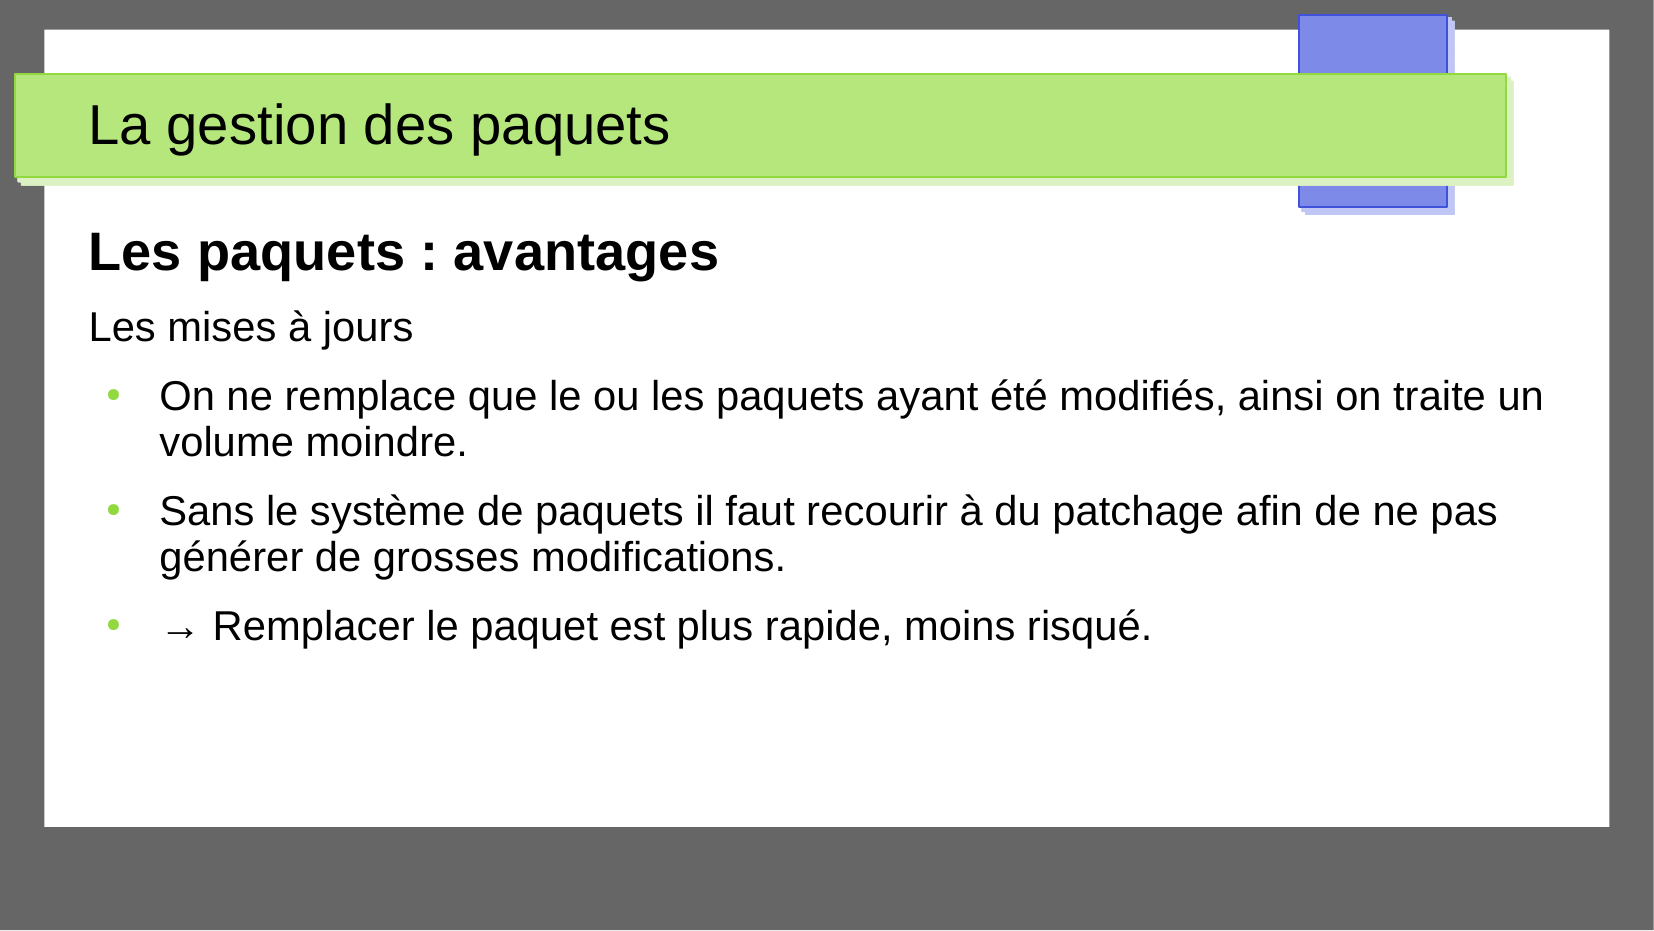

# La gestion des paquets
Les paquets : avantages
Les mises à jours
On ne remplace que le ou les paquets ayant été modifiés, ainsi on traite un volume moindre.
Sans le système de paquets il faut recourir à du patchage afin de ne pas générer de grosses modifications.
→ Remplacer le paquet est plus rapide, moins risqué.